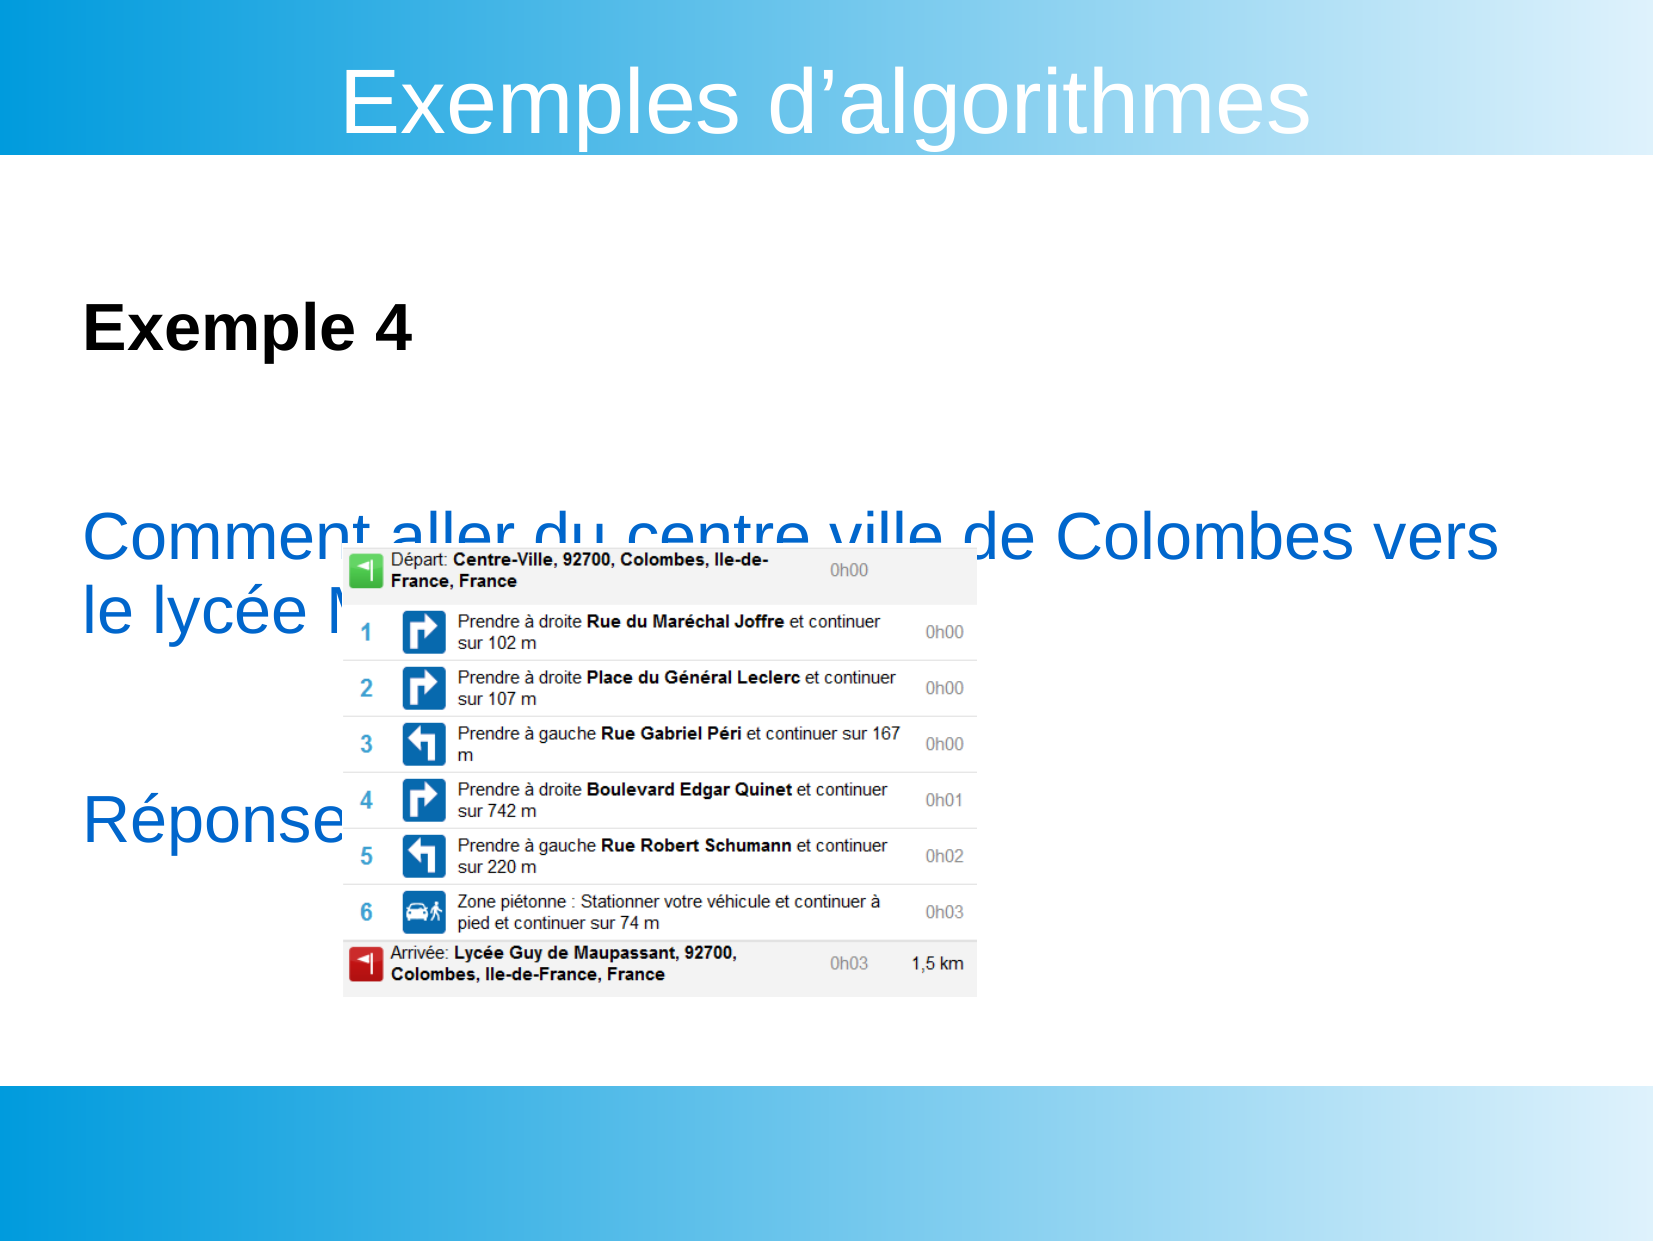

# Exemples d’algorithmes
Exemple 4
Comment aller du centre ville de Colombes vers le lycée Maupassant ?
Réponse :